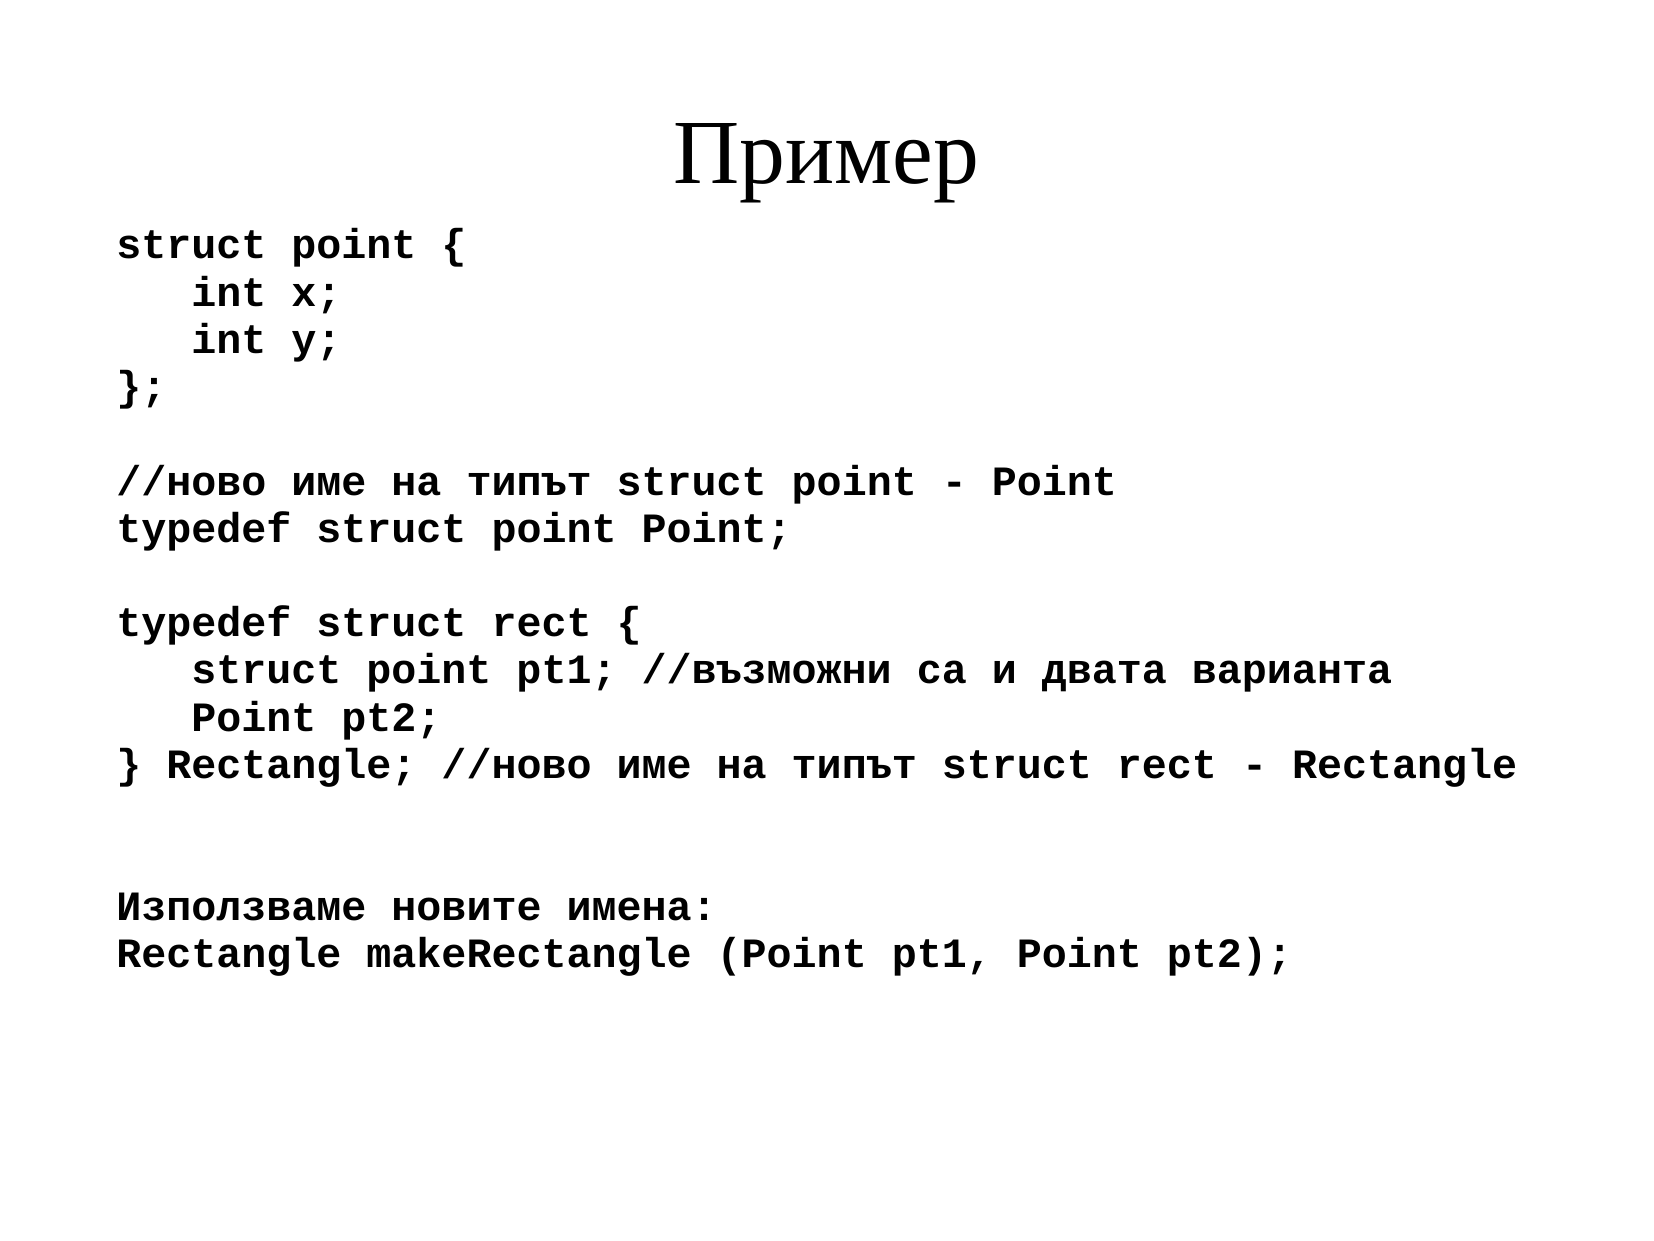

# Пример
struct point {
	int x;
	int y;
};
//ново име на типът struct point - Point
typedef struct point Point;
typedef struct rect {
	struct point pt1; //възможни са и двата варианта
	Point pt2;
} Rectangle; //ново име на типът struct rect - Rectangle
Използваме новите имена:
Rectangle makeRectangle (Point pt1, Point pt2);